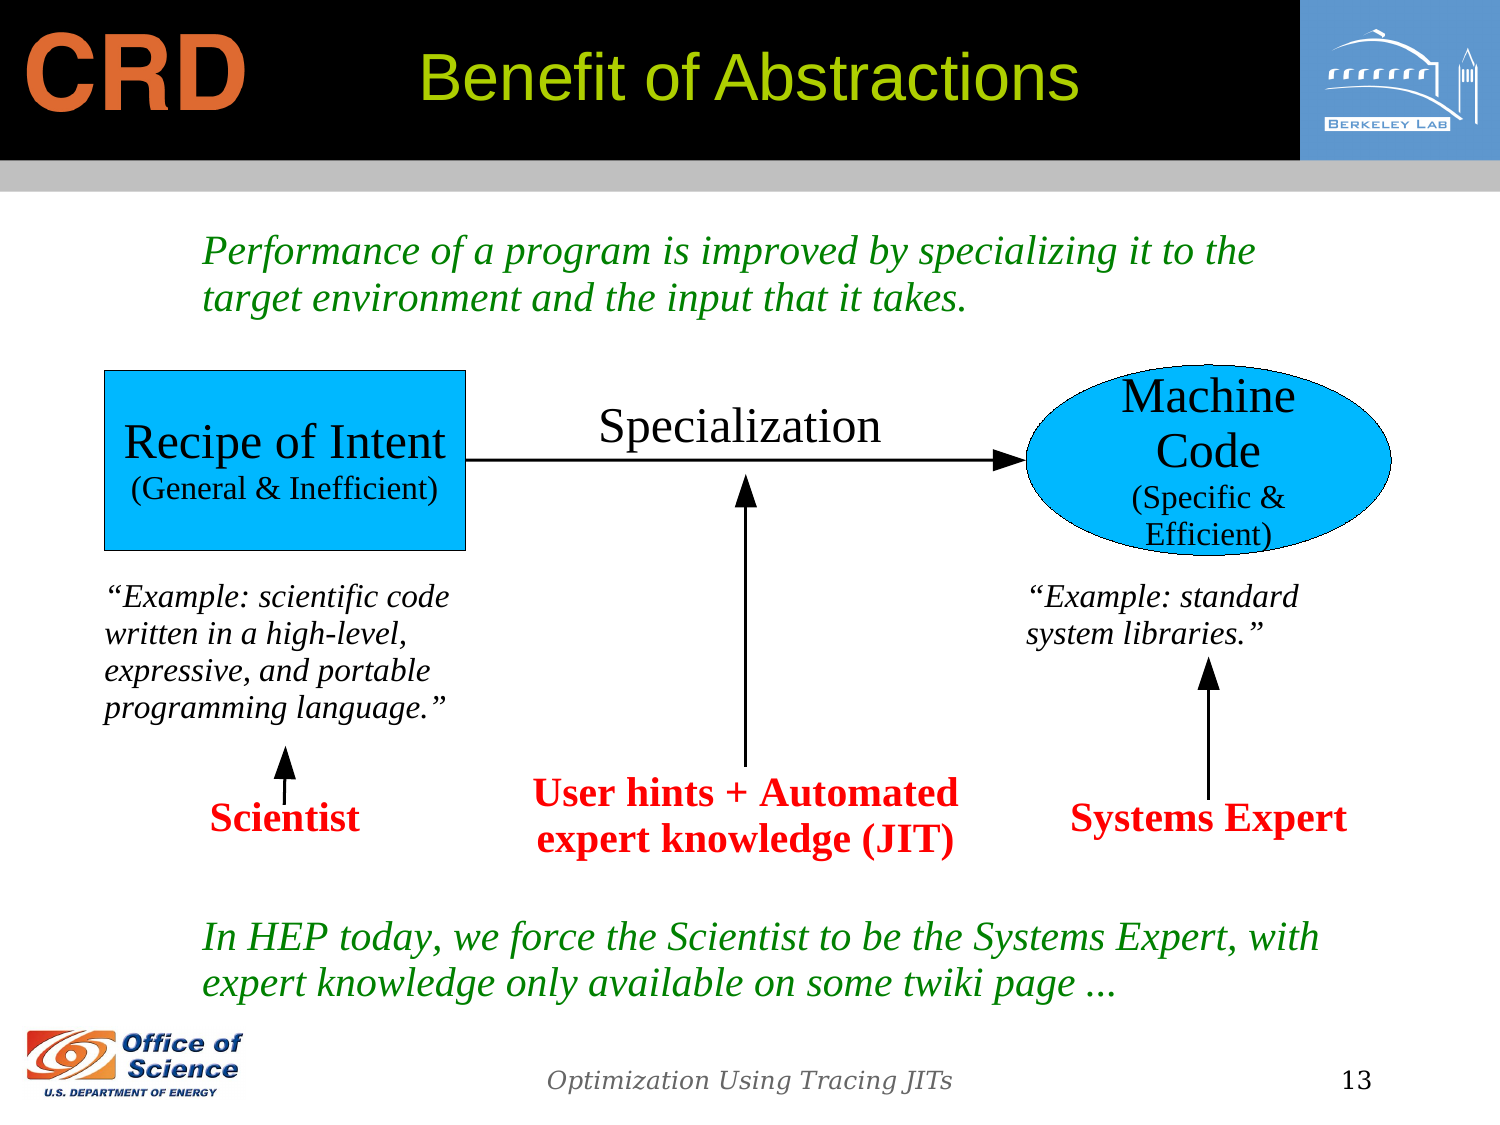

# Benefit of Abstractions
Performance of a program is improved by specializing it to the target environment and the input that it takes.
Machine Code
(Specific & Efficient)
Recipe of Intent
(General & Inefficient)
Specialization
“Example: scientific code written in a high-level, expressive, and portable programming language.”
“Example: standard system libraries.”
User hints + Automated expert knowledge (JIT)
Scientist
Systems Expert
In HEP today, we force the Scientist to be the Systems Expert, with expert knowledge only available on some twiki page ...
Optimization Using Tracing JITs
13